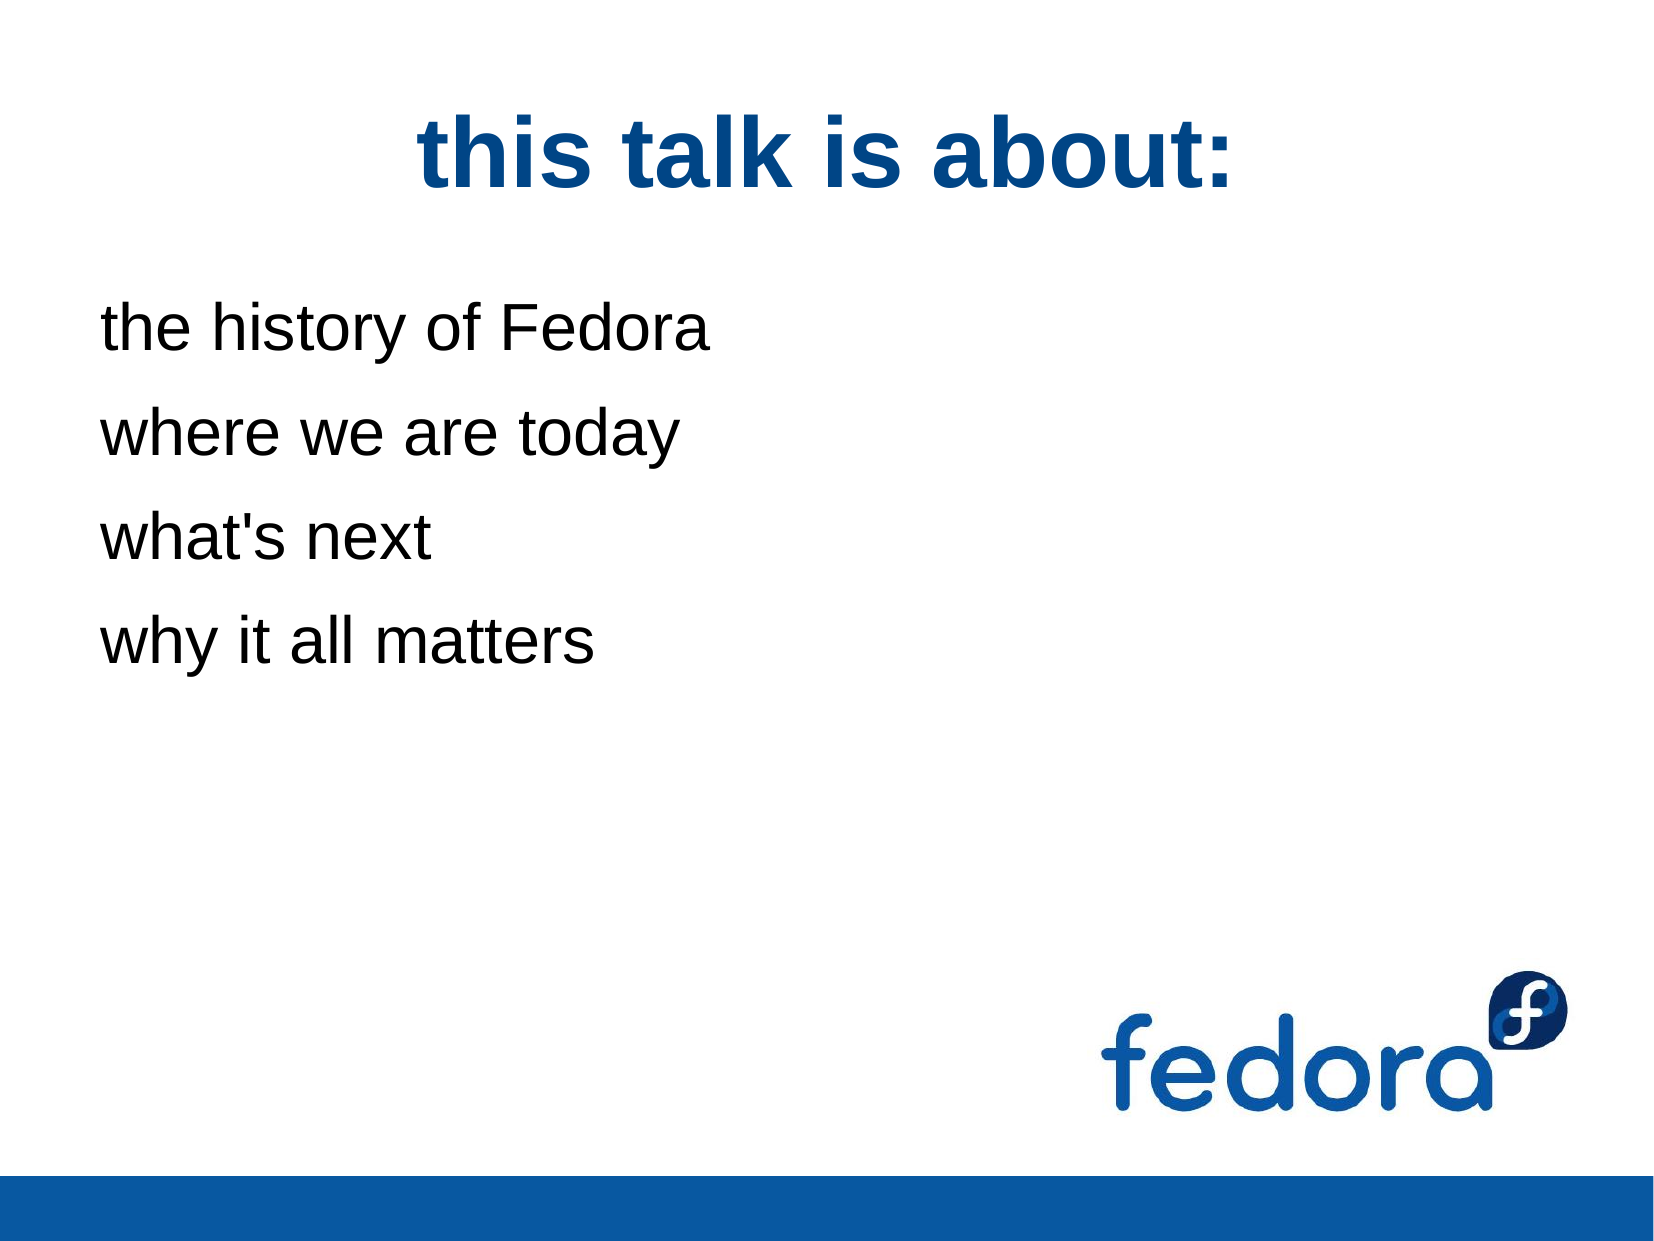

# this talk is about:
the history of Fedora
where we are today
what's next
why it all matters